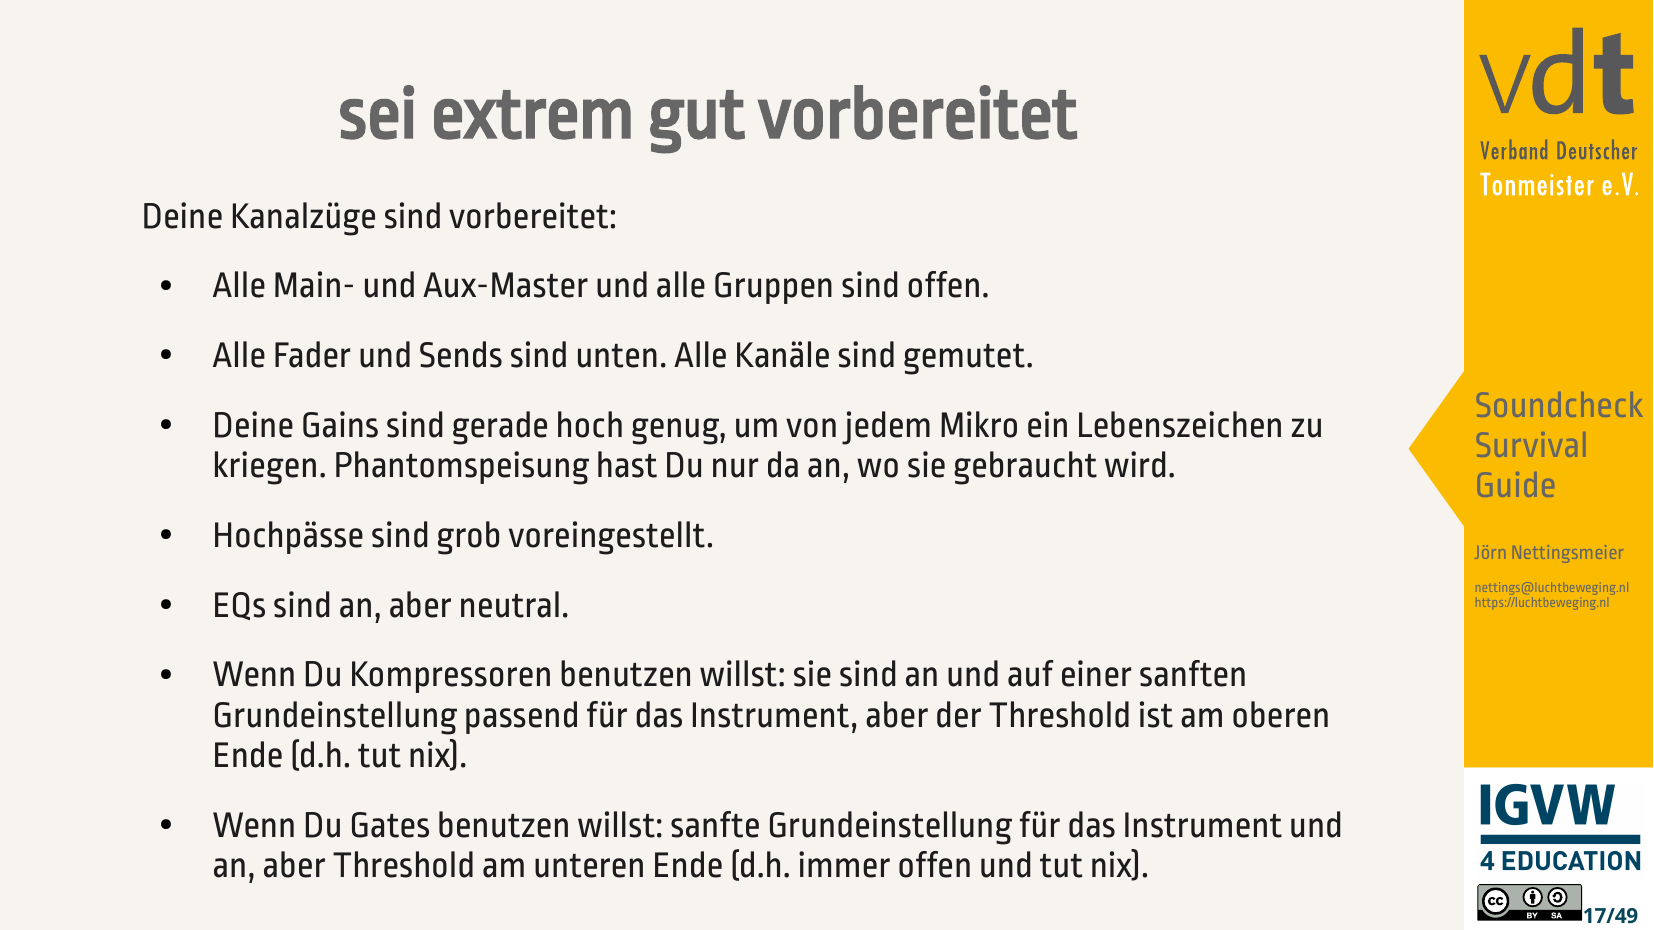

sei extrem gut vorbereitet
# Deine Kanalzüge sind vorbereitet:
Alle Main- und Aux-Master und alle Gruppen sind offen.
Alle Fader und Sends sind unten. Alle Kanäle sind gemutet.
Deine Gains sind gerade hoch genug, um von jedem Mikro ein Lebenszeichen zu kriegen. Phantomspeisung hast Du nur da an, wo sie gebraucht wird.
Hochpässe sind grob voreingestellt.
EQs sind an, aber neutral.
Wenn Du Kompressoren benutzen willst: sie sind an und auf einer sanften Grundeinstellung passend für das Instrument, aber der Threshold ist am oberen Ende (d.h. tut nix).
Wenn Du Gates benutzen willst: sanfte Grundeinstellung für das Instrument und an, aber Threshold am unteren Ende (d.h. immer offen und tut nix).